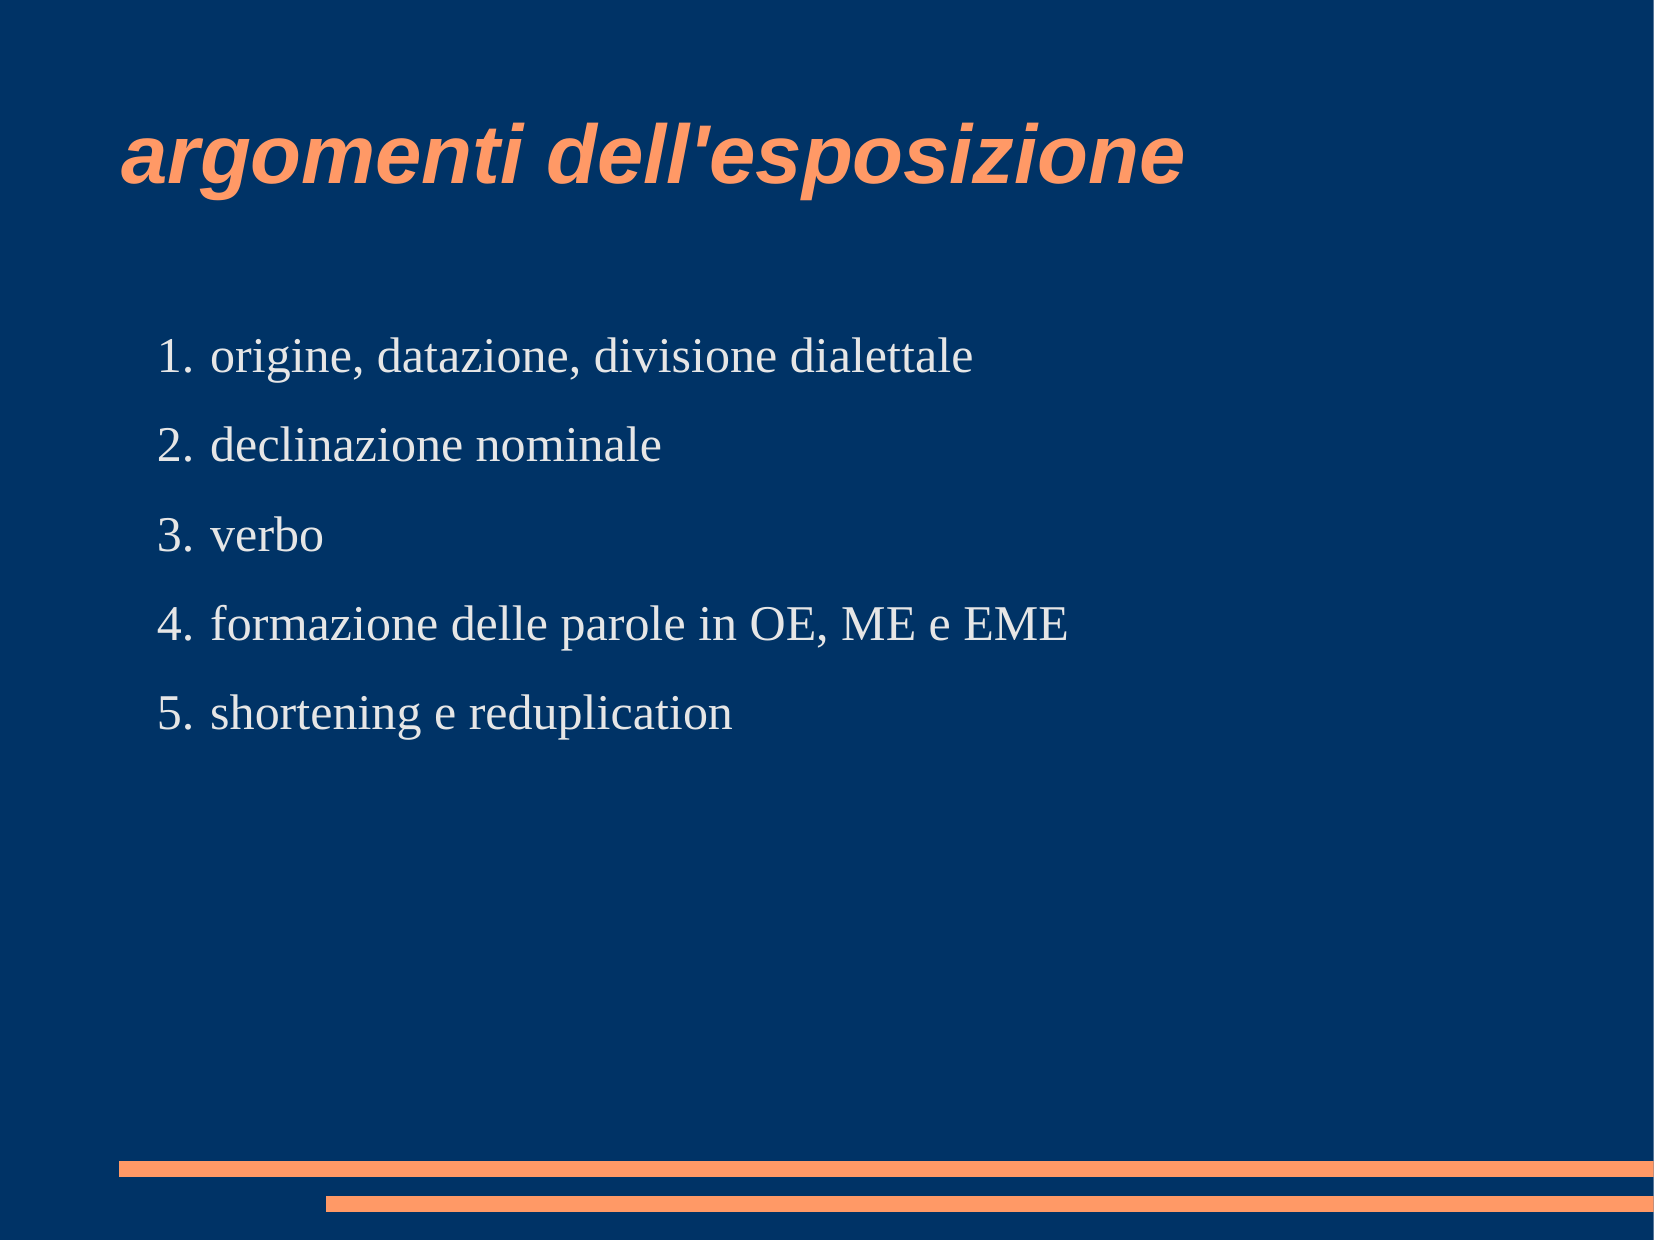

# argomenti dell'esposizione
origine, datazione, divisione dialettale
declinazione nominale
verbo
formazione delle parole in OE, ME e EME
shortening e reduplication